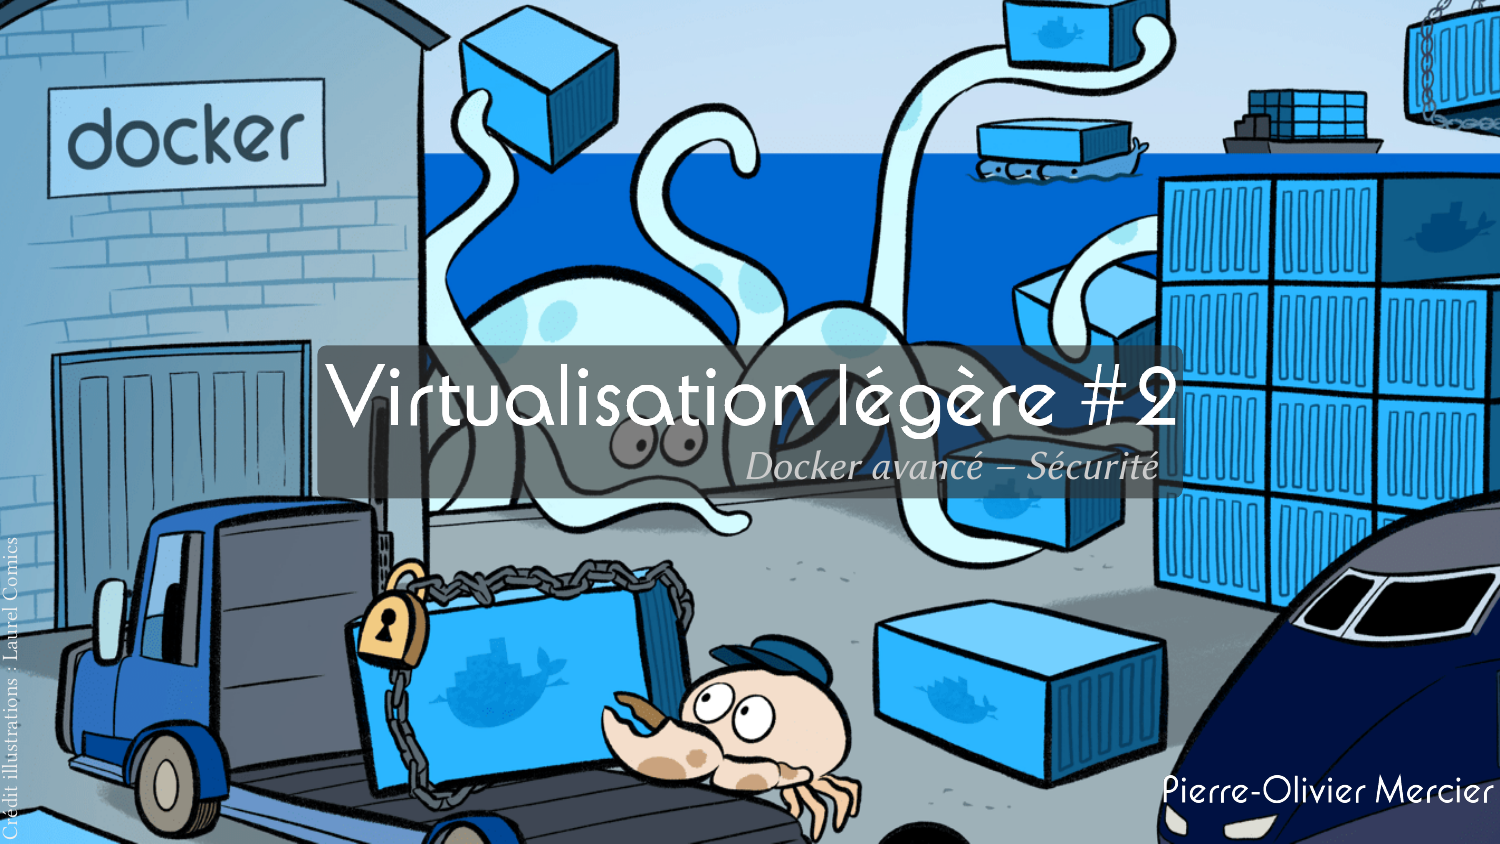

Docker avancé – Sécurité
Crédit illustrations : Laurel Comics